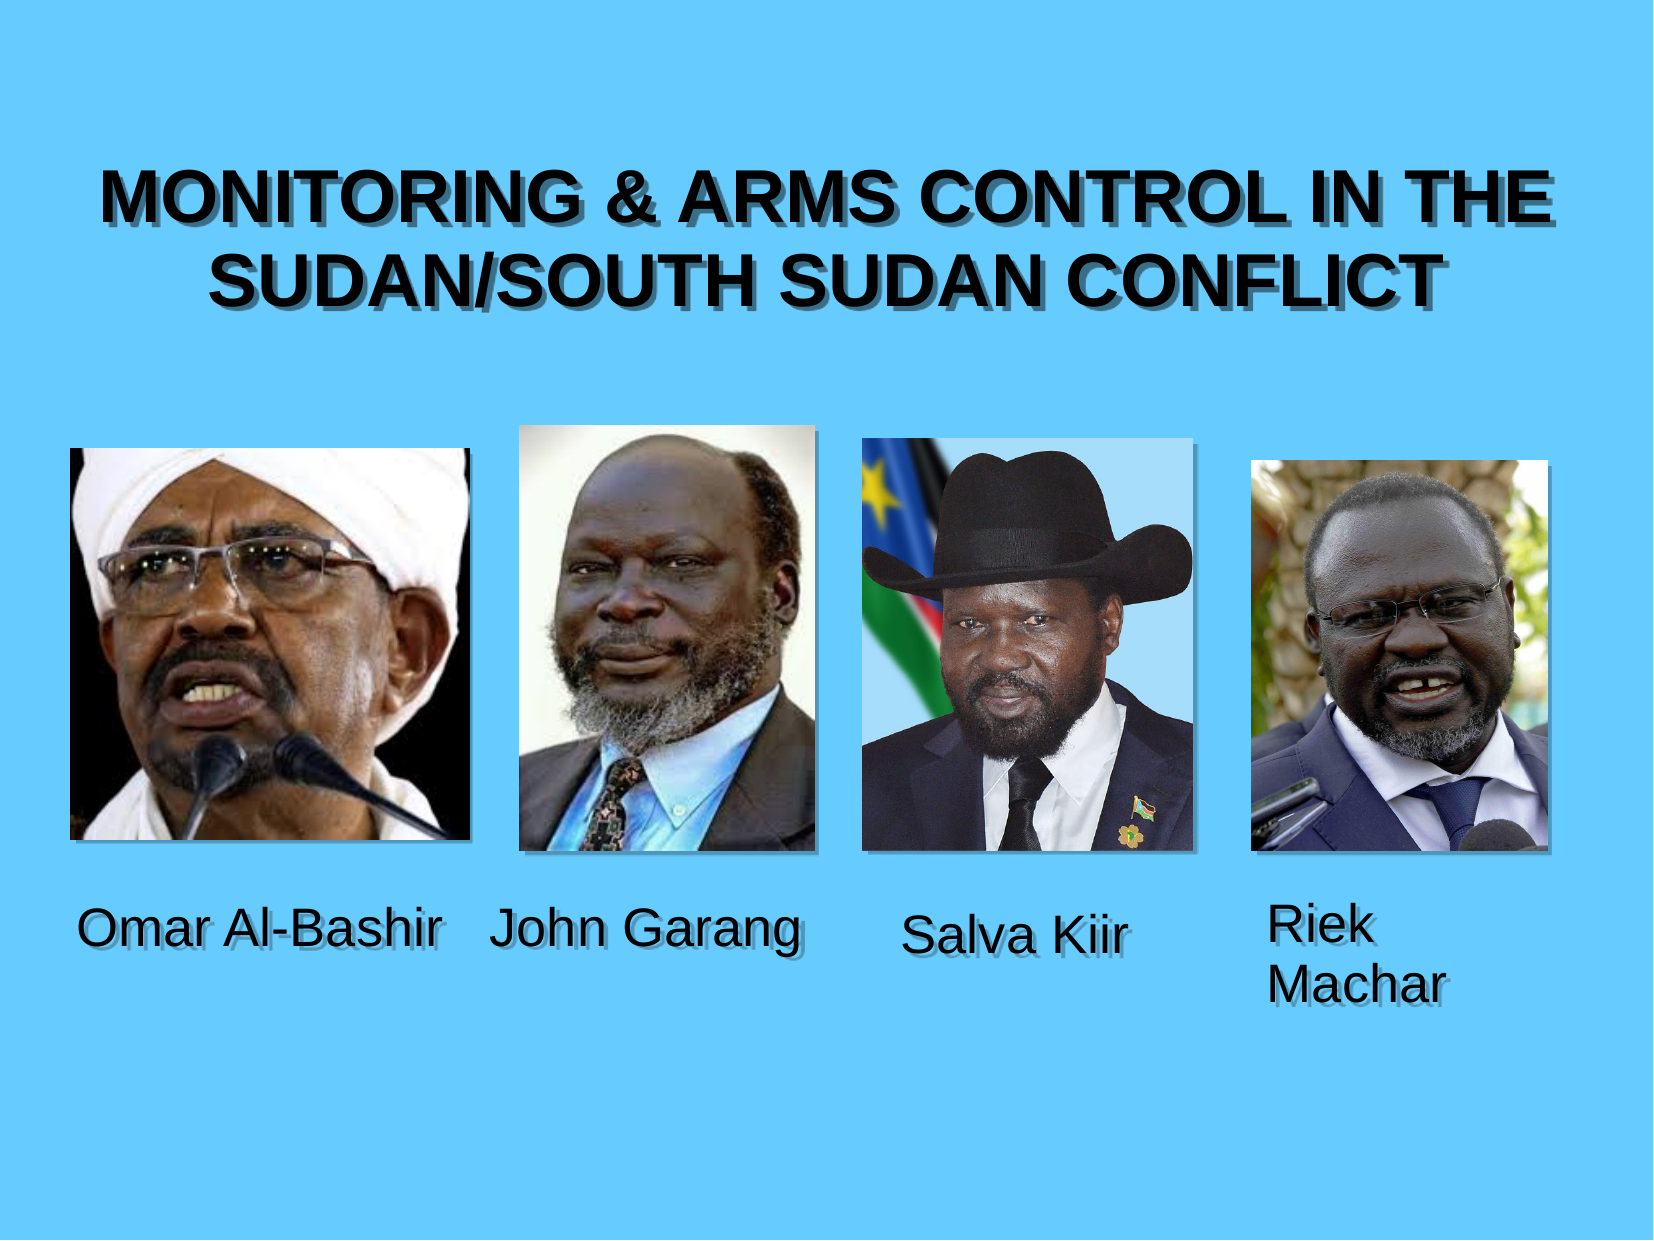

# MONITORING & ARMS CONTROL IN THE SUDAN/SOUTH SUDAN CONFLICT
Riek Machar
John Garang
Omar Al-Bashir
Salva Kiir